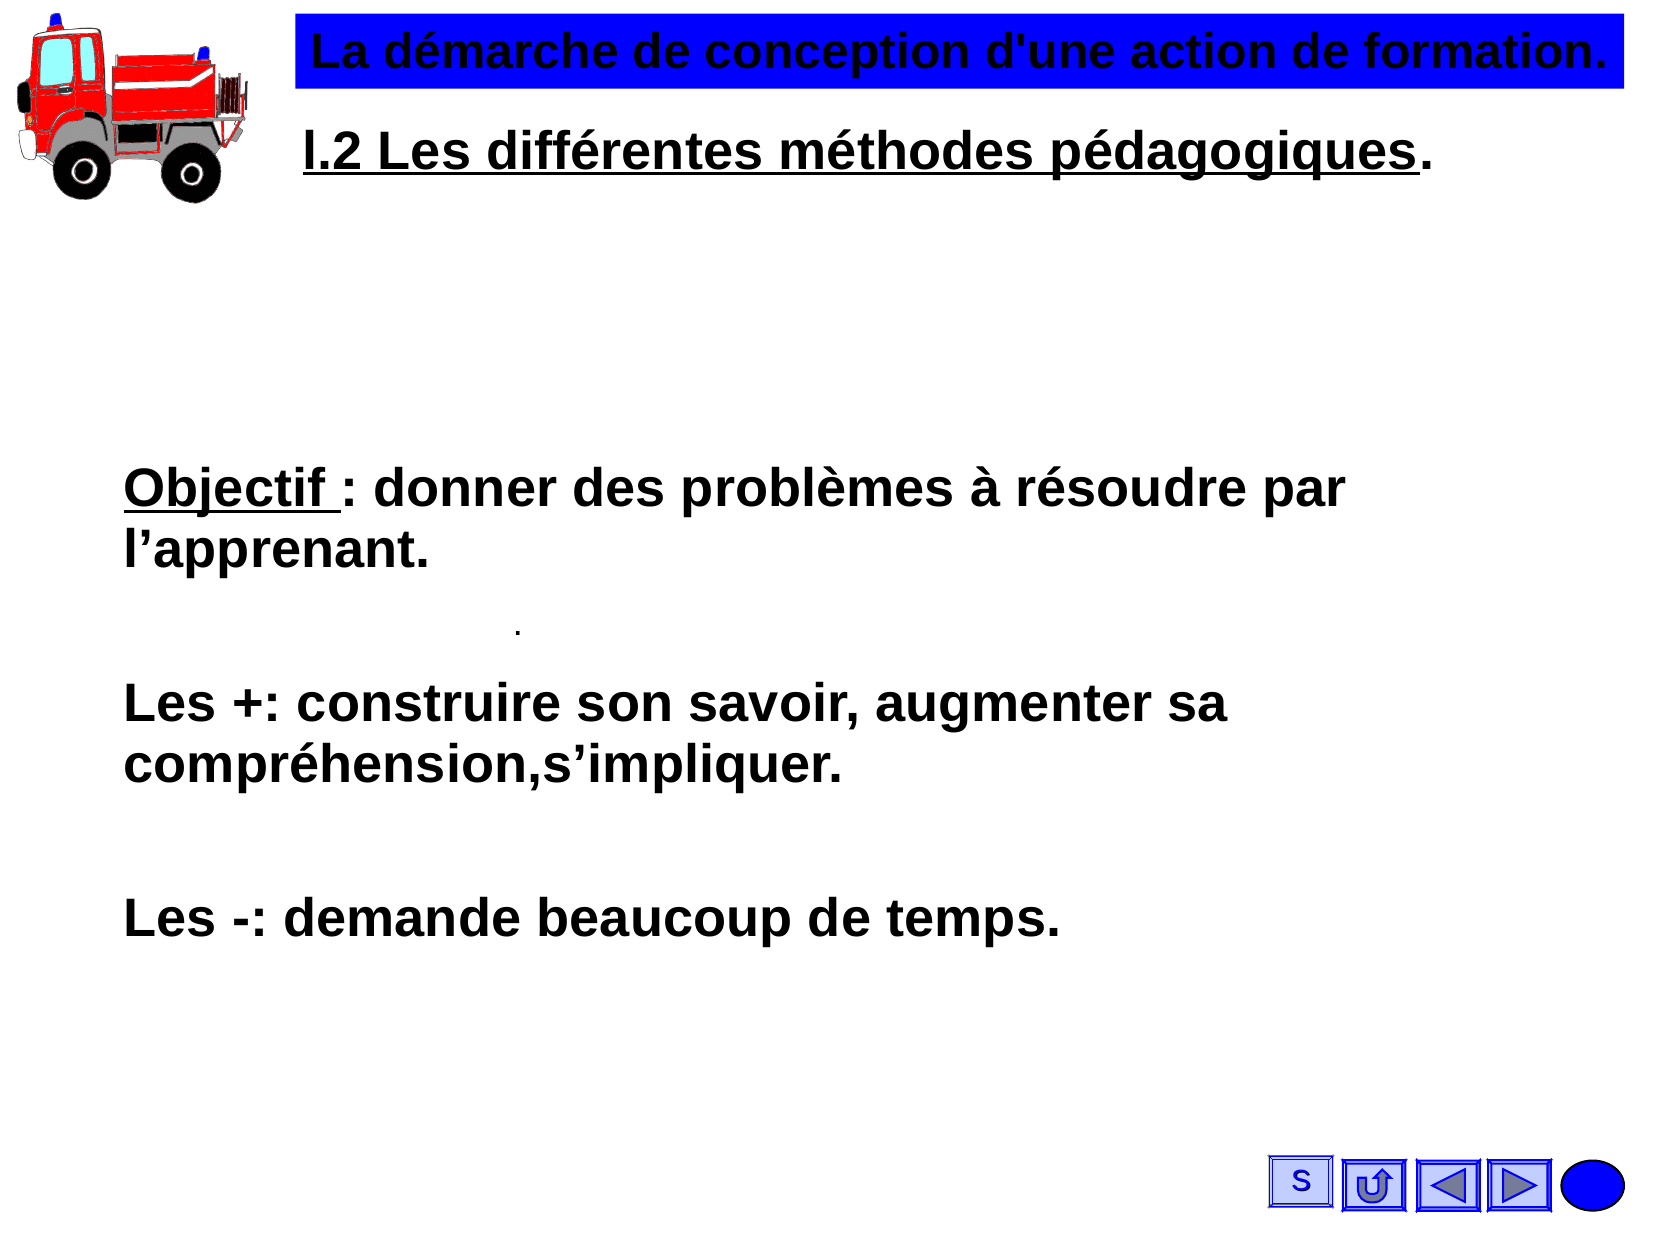

La démarche de conception d'une action de formation.
l.2 Les différentes méthodes pédagogiques.
#
Objectif : donner des problèmes à résoudre par l’apprenant.
Les +: construire son savoir, augmenter sa compréhension,s’impliquer.
Les -: demande beaucoup de temps.
.